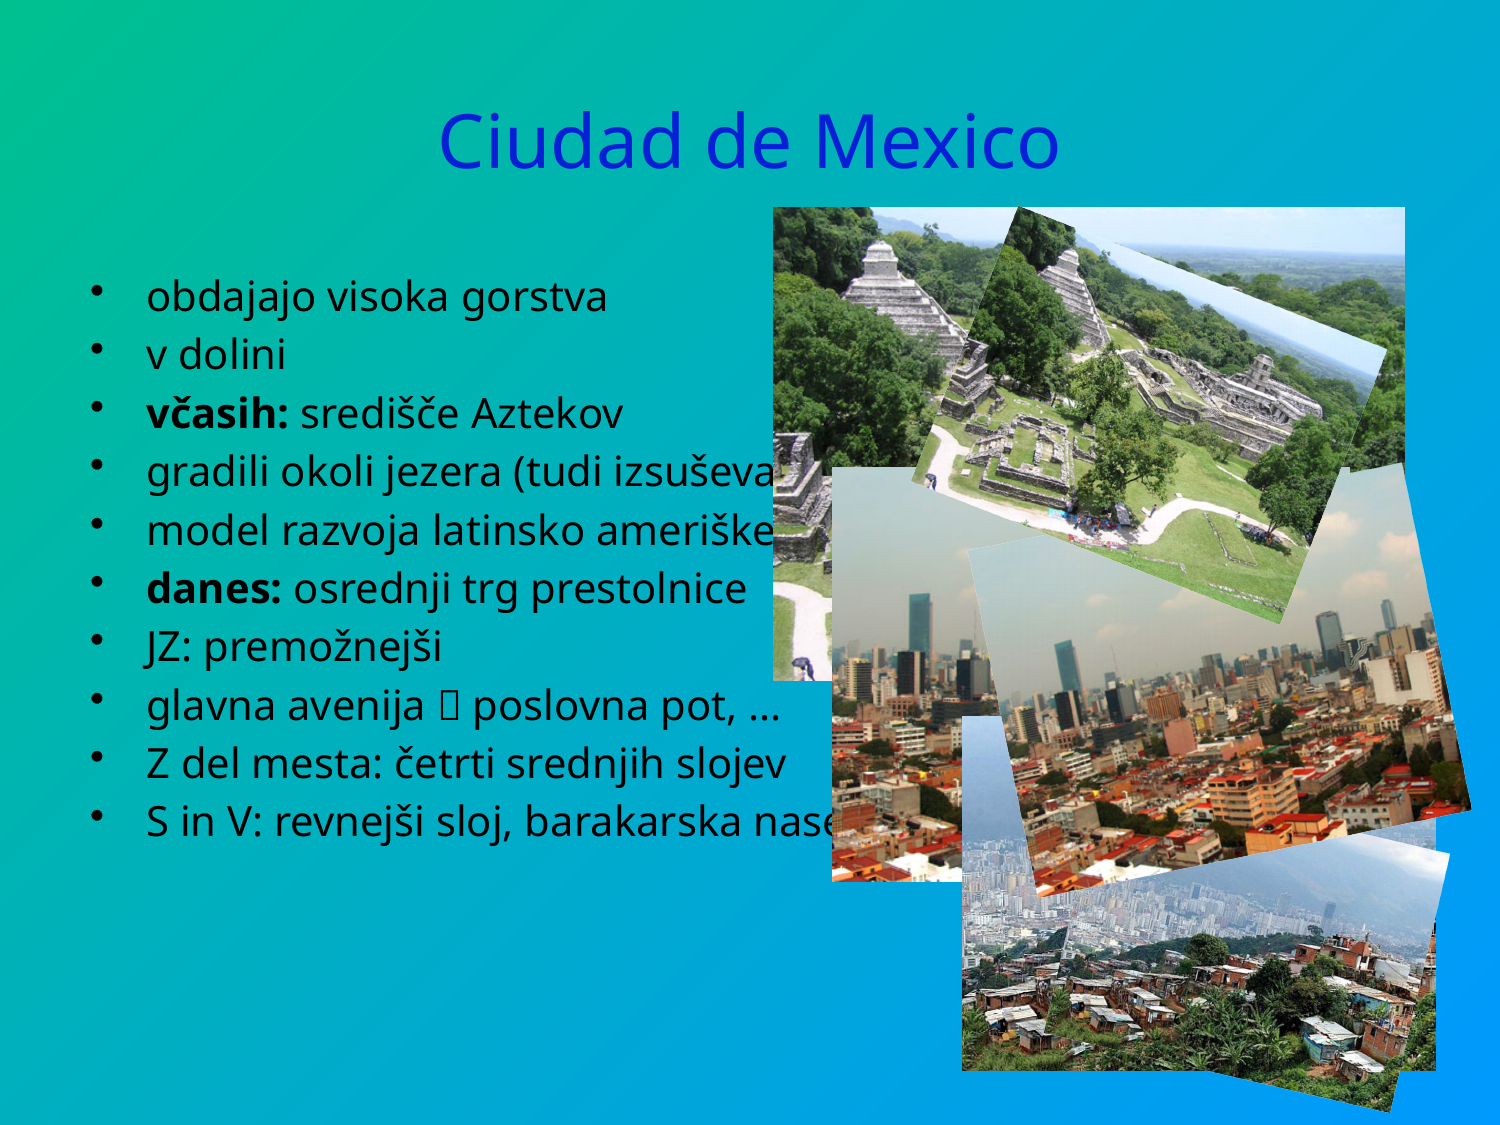

# Ciudad de Mexico
obdajajo visoka gorstva
v dolini
včasih: središče Aztekov
gradili okoli jezera (tudi izsuševali)
model razvoja latinsko ameriškega mesta
danes: osrednji trg prestolnice
JZ: premožnejši
glavna avenija  poslovna pot, ...
Z del mesta: četrti srednjih slojev
S in V: revnejši sloj, barakarska naselja,..